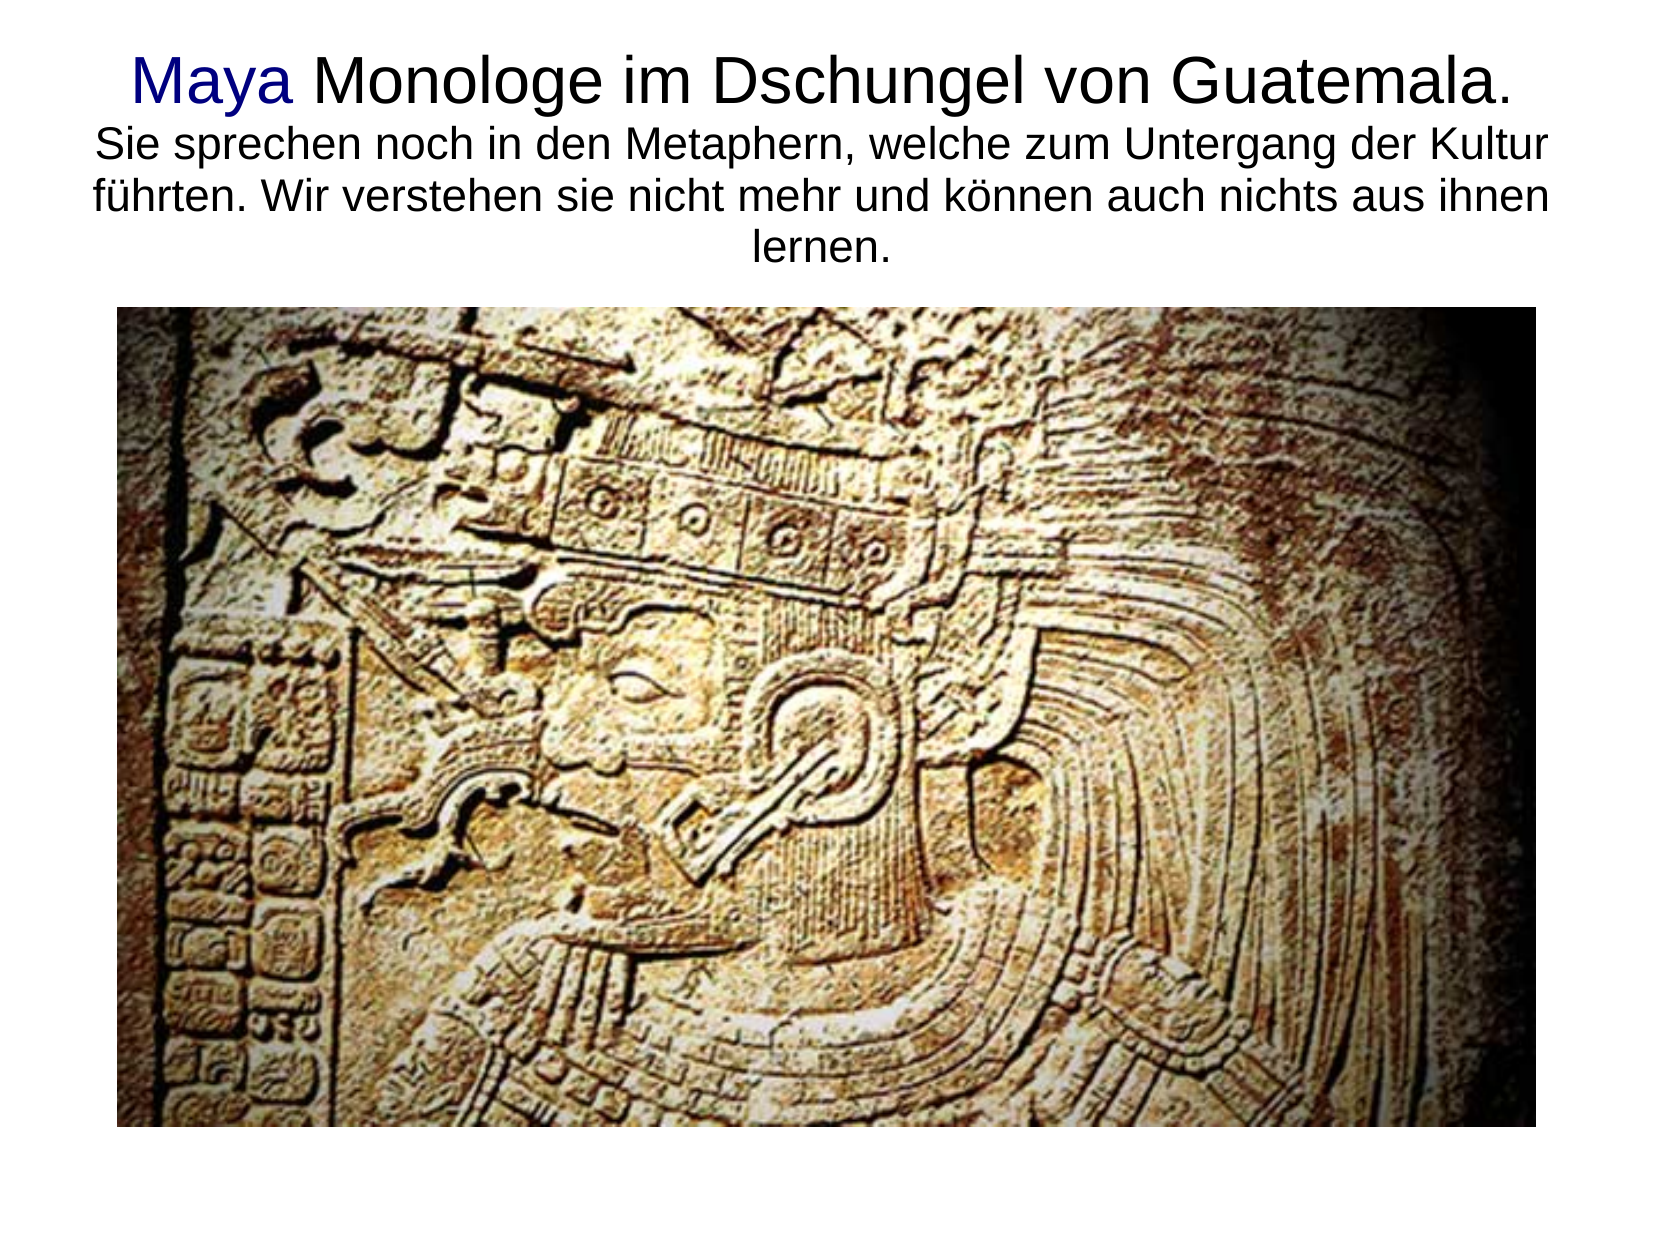

# Maya Monologe im Dschungel von Guatemala. Sie sprechen noch in den Metaphern, welche zum Untergang der Kultur führten. Wir verstehen sie nicht mehr und können auch nichts aus ihnen lernen.